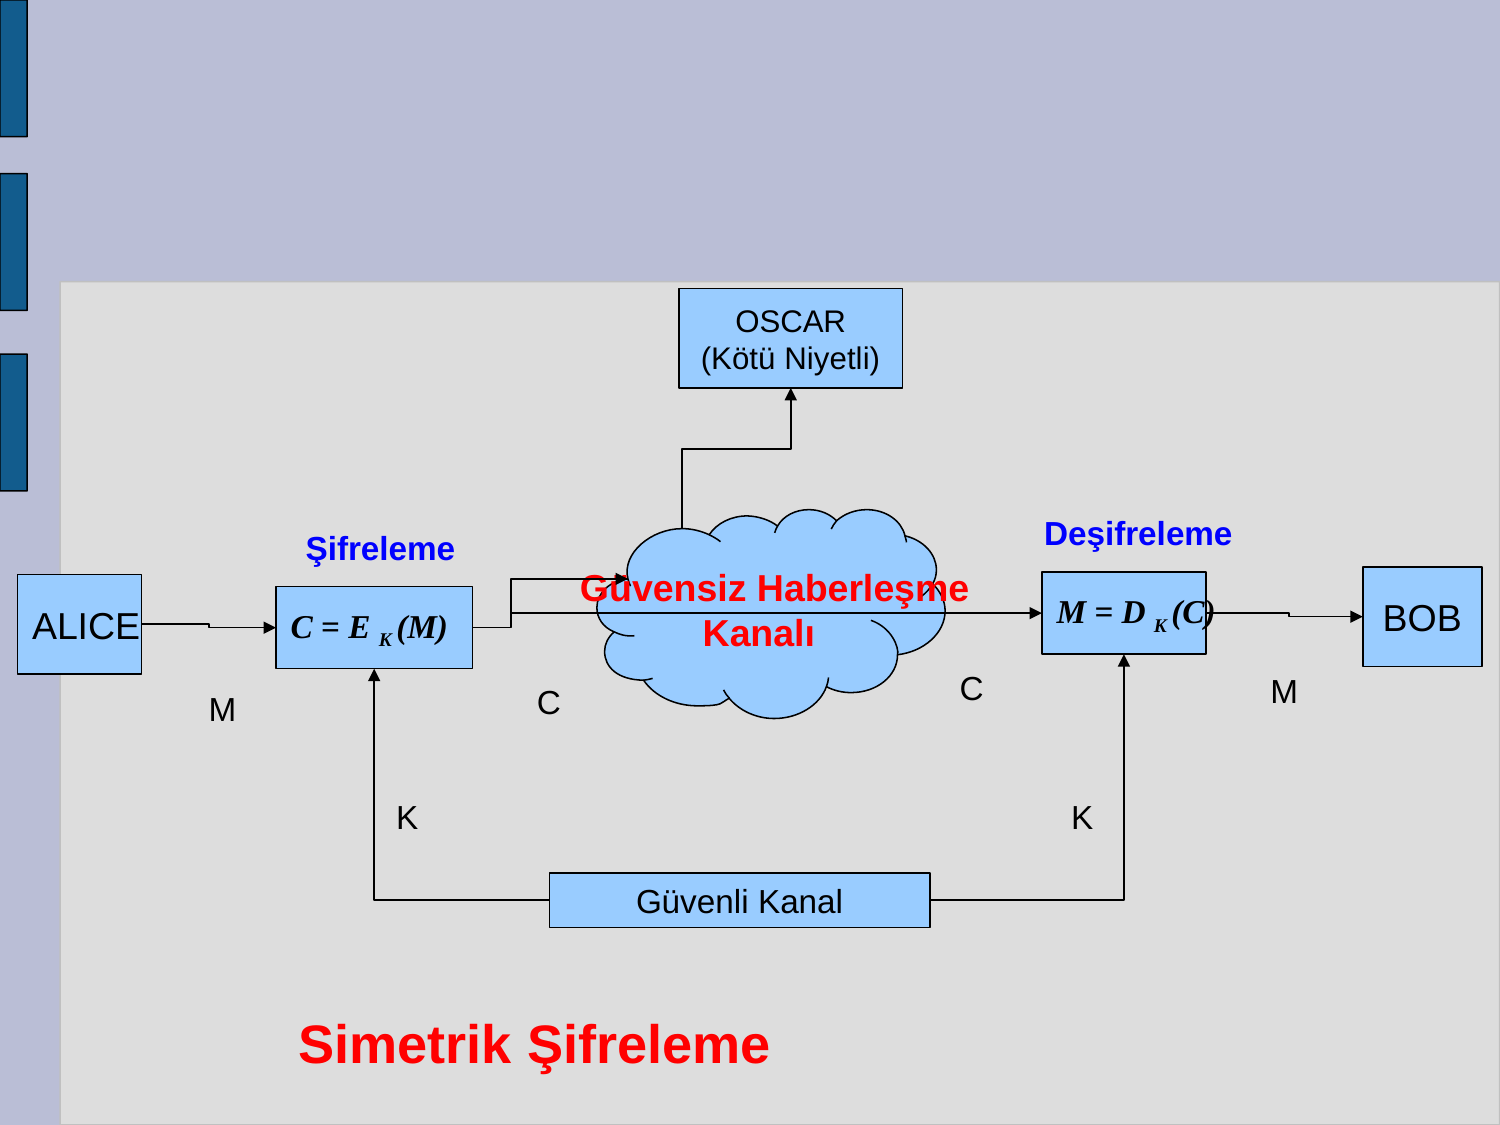

OSCAR
(Kötü Niyetli)
Deşifreleme
 Güvensiz Haberleşme
Kanalı
Şifreleme
BOB
M = D K (C)
ALICE
C = E K (M)
C
M
C
M
K
K
Güvenli Kanal
Simetrik Şifreleme